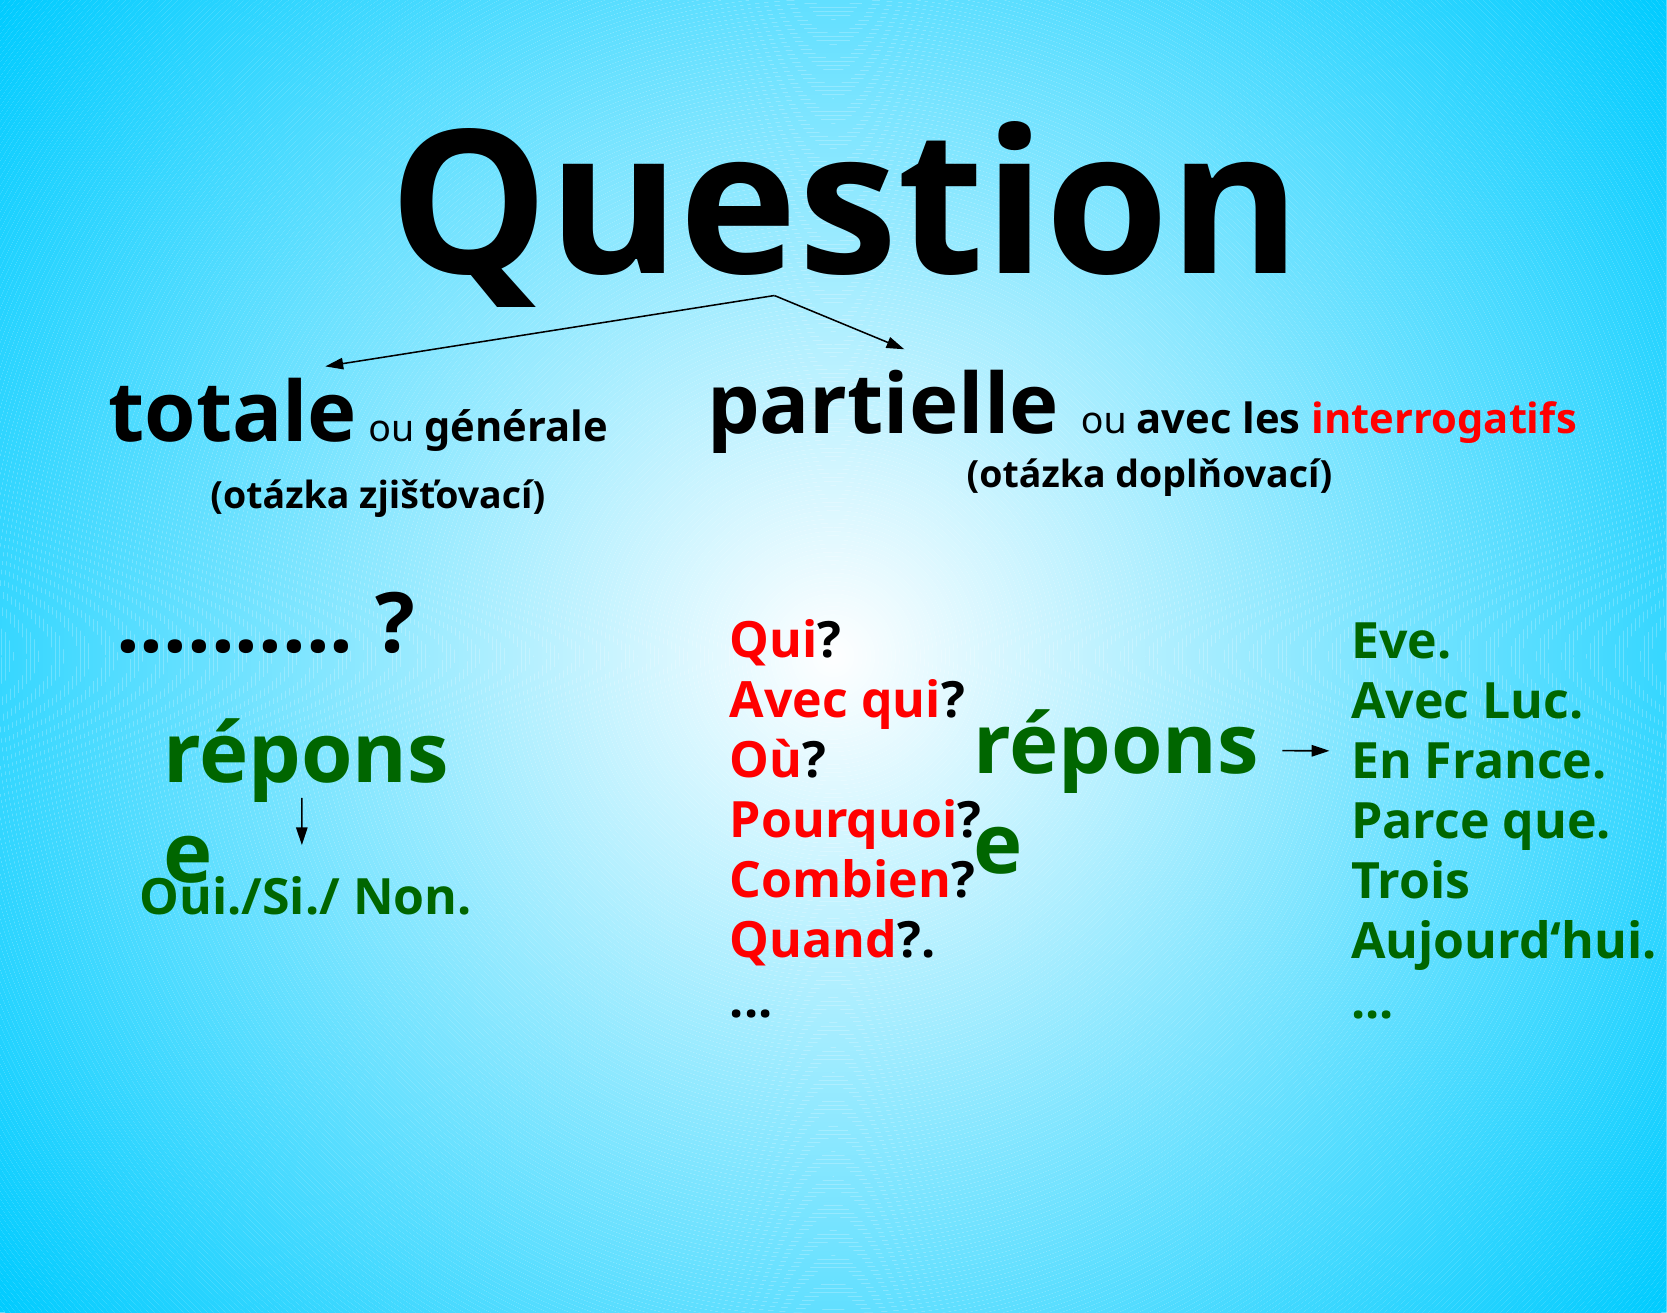

Question
totale ou générale
(otázka zjišťovací)
partielle ou avec les interrogatifs
(otázka doplňovací)
.......... ?
Qui?
Avec qui?
Où?
Pourquoi?
Combien?
Quand?.
...
Eve.
Avec Luc.
En France.
Parce que.
Trois Aujourd‘hui.
...
réponse
réponse
Oui./Si./ Non.